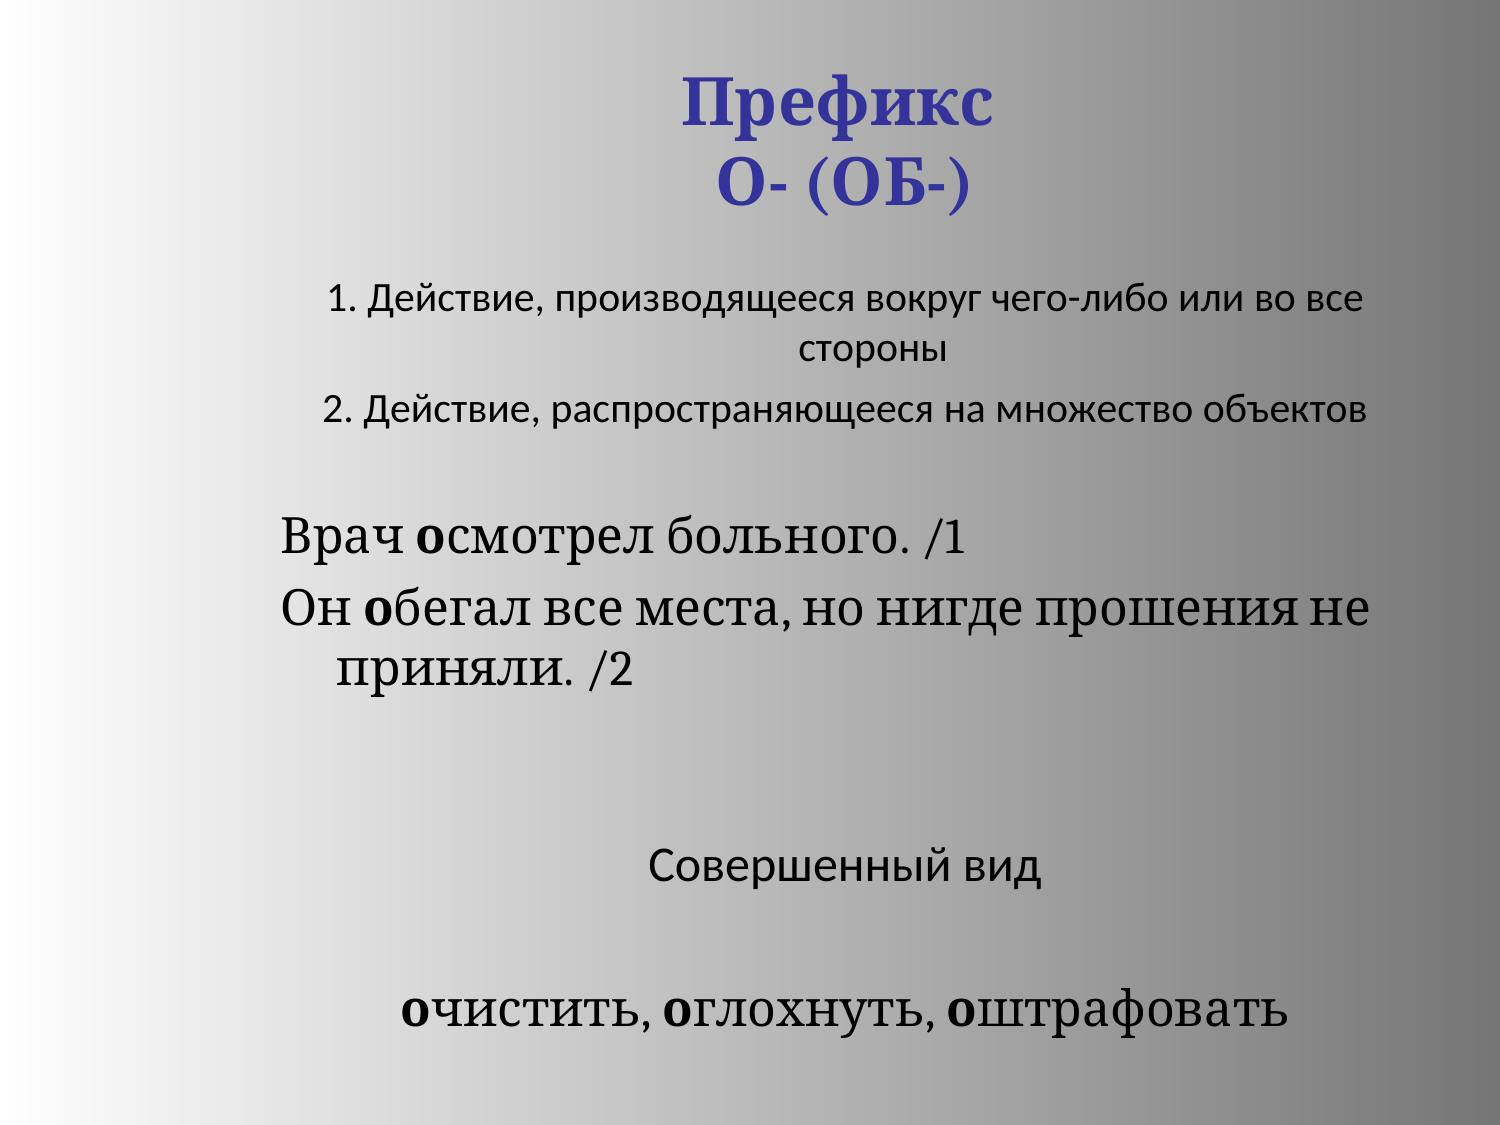

# Префикс О- (ОБ-)
1. Действие, производящееся вокруг чего-либо или во все стороны
2. Действие, распространяющееся на множество объектов
Врач осмотрел больного. /1
Он обегал все места, но нигде прошения не приняли. /2
Совершенный вид
очистить, оглохнуть, оштрафовать